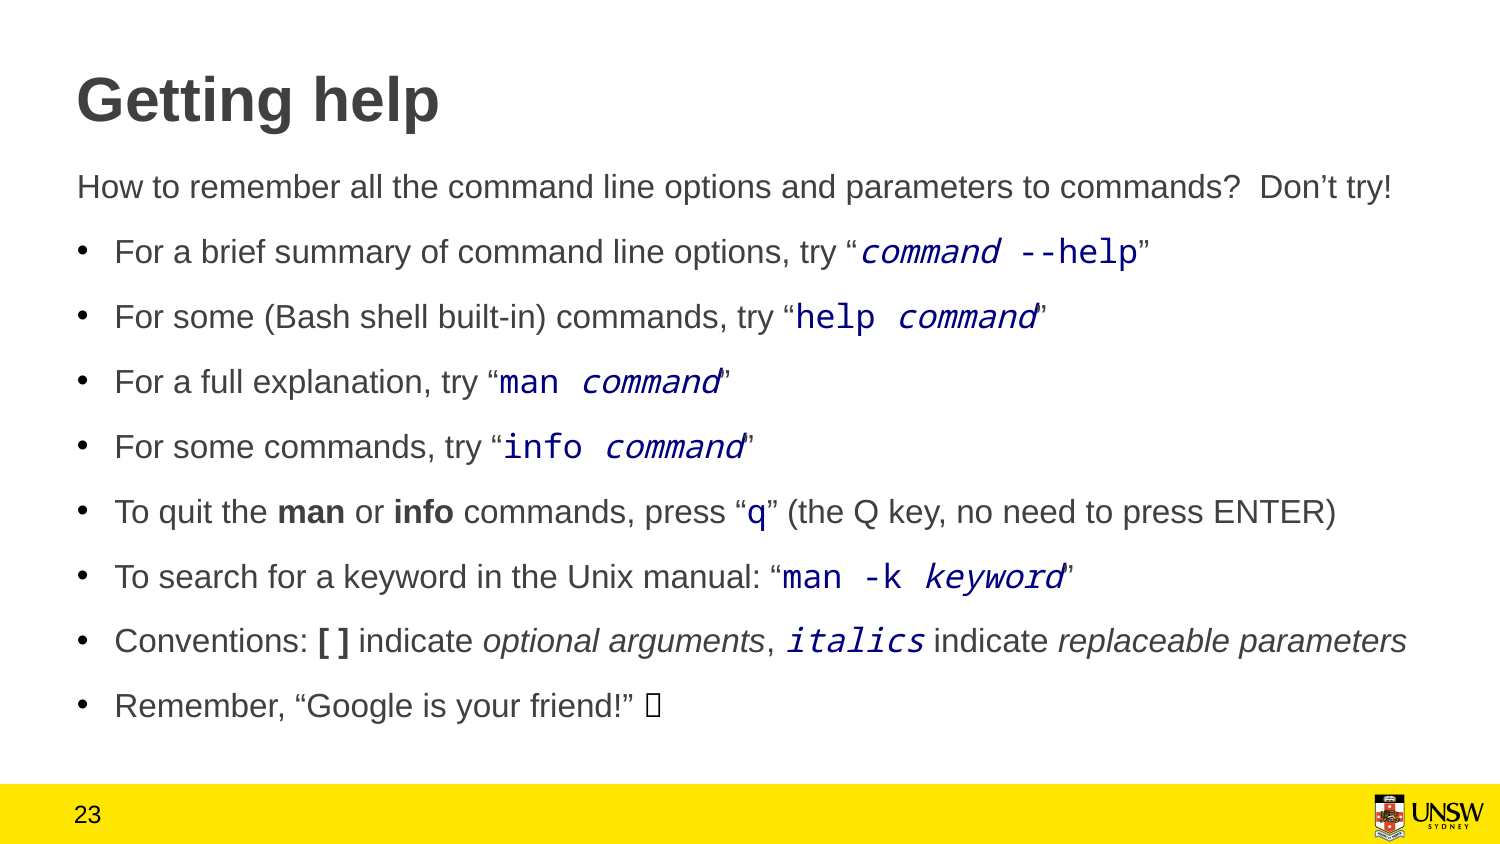

# Getting help
How to remember all the command line options and parameters to commands? Don’t try!
For a brief summary of command line options, try “command --help”
For some (Bash shell built-in) commands, try “help command”
For a full explanation, try “man command”
For some commands, try “info command”
To quit the man or info commands, press “q” (the Q key, no need to press ENTER)
To search for a keyword in the Unix manual: “man -k keyword”
Conventions: [ ] indicate optional arguments, italics indicate replaceable parameters
Remember, “Google is your friend!” 